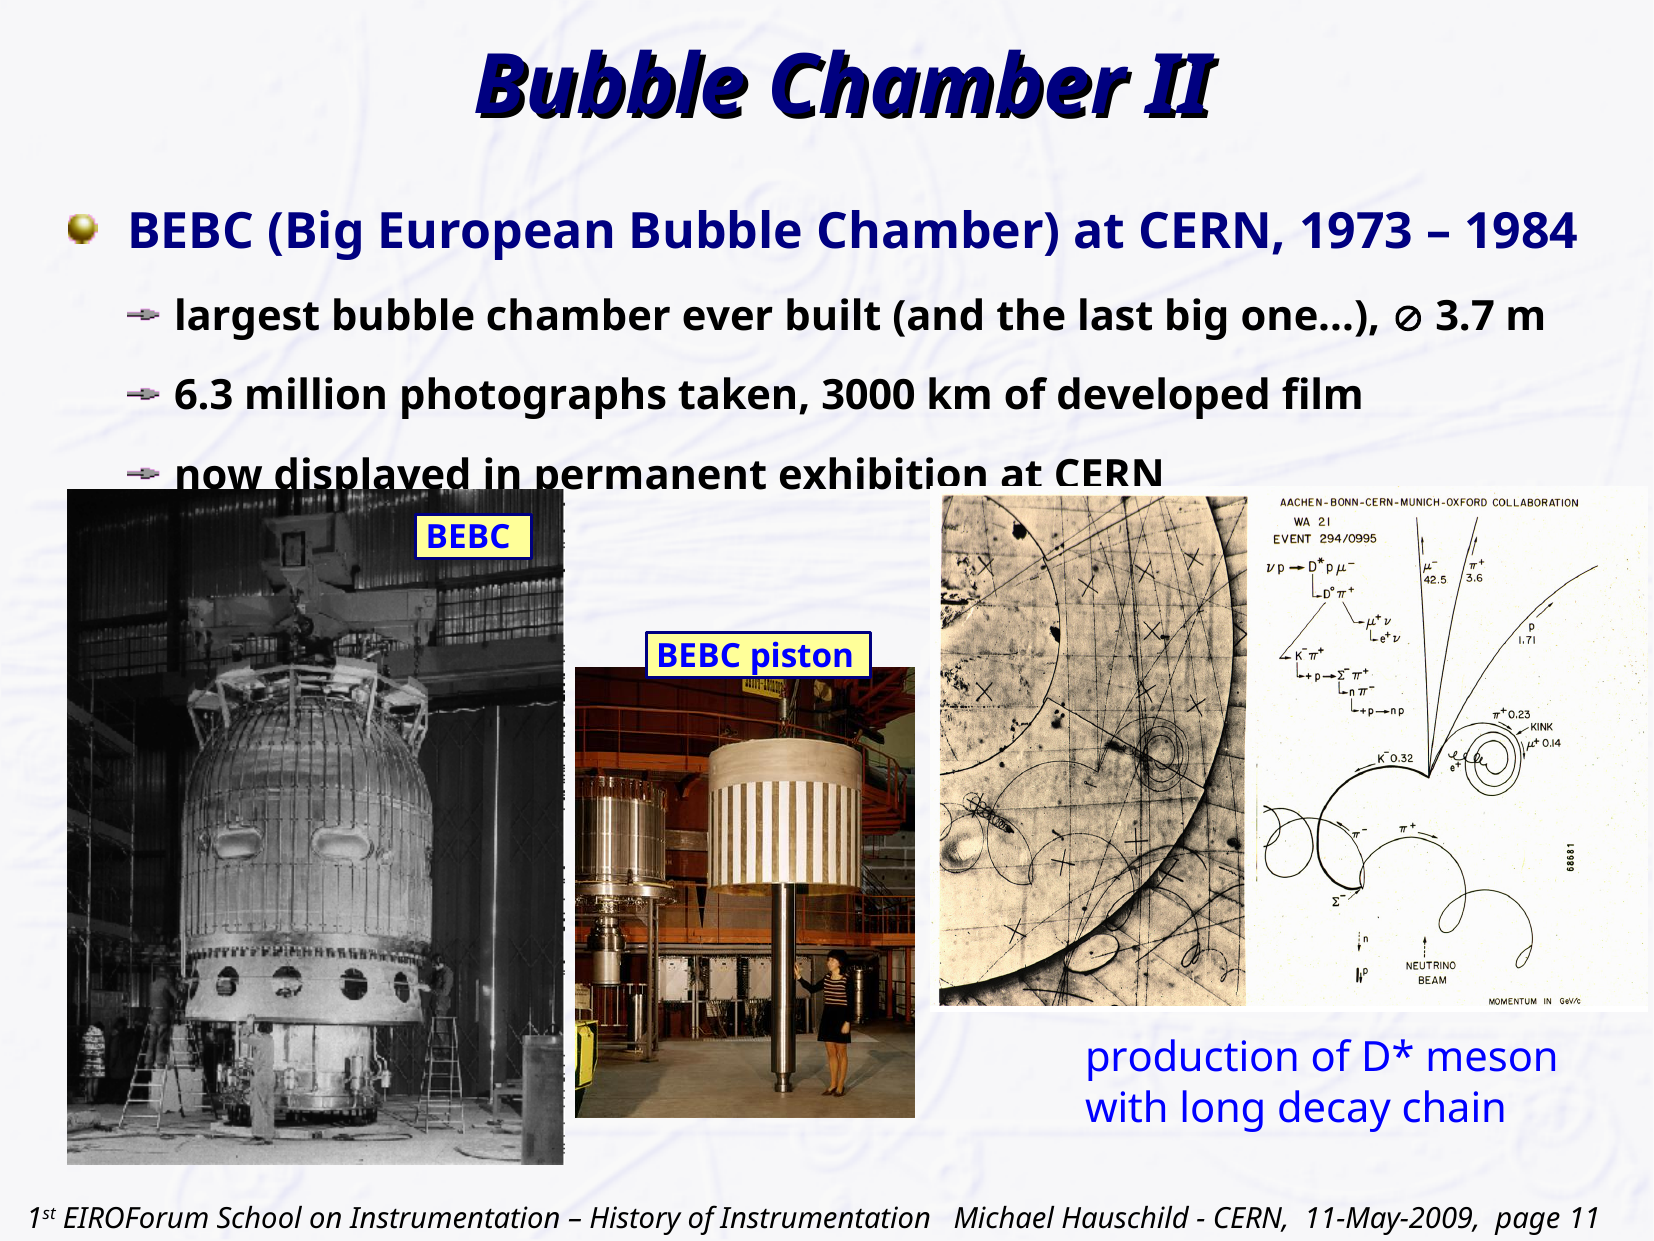

# Bubble Chamber II
BEBC (Big European Bubble Chamber) at CERN, 1973 – 1984
largest bubble chamber ever built (and the last big one...),  3.7 m
6.3 million photographs taken, 3000 km of developed film
now displayed in permanent exhibition at CERN
 BEBC
 BEBC piston
production of D* meson
with long decay chain